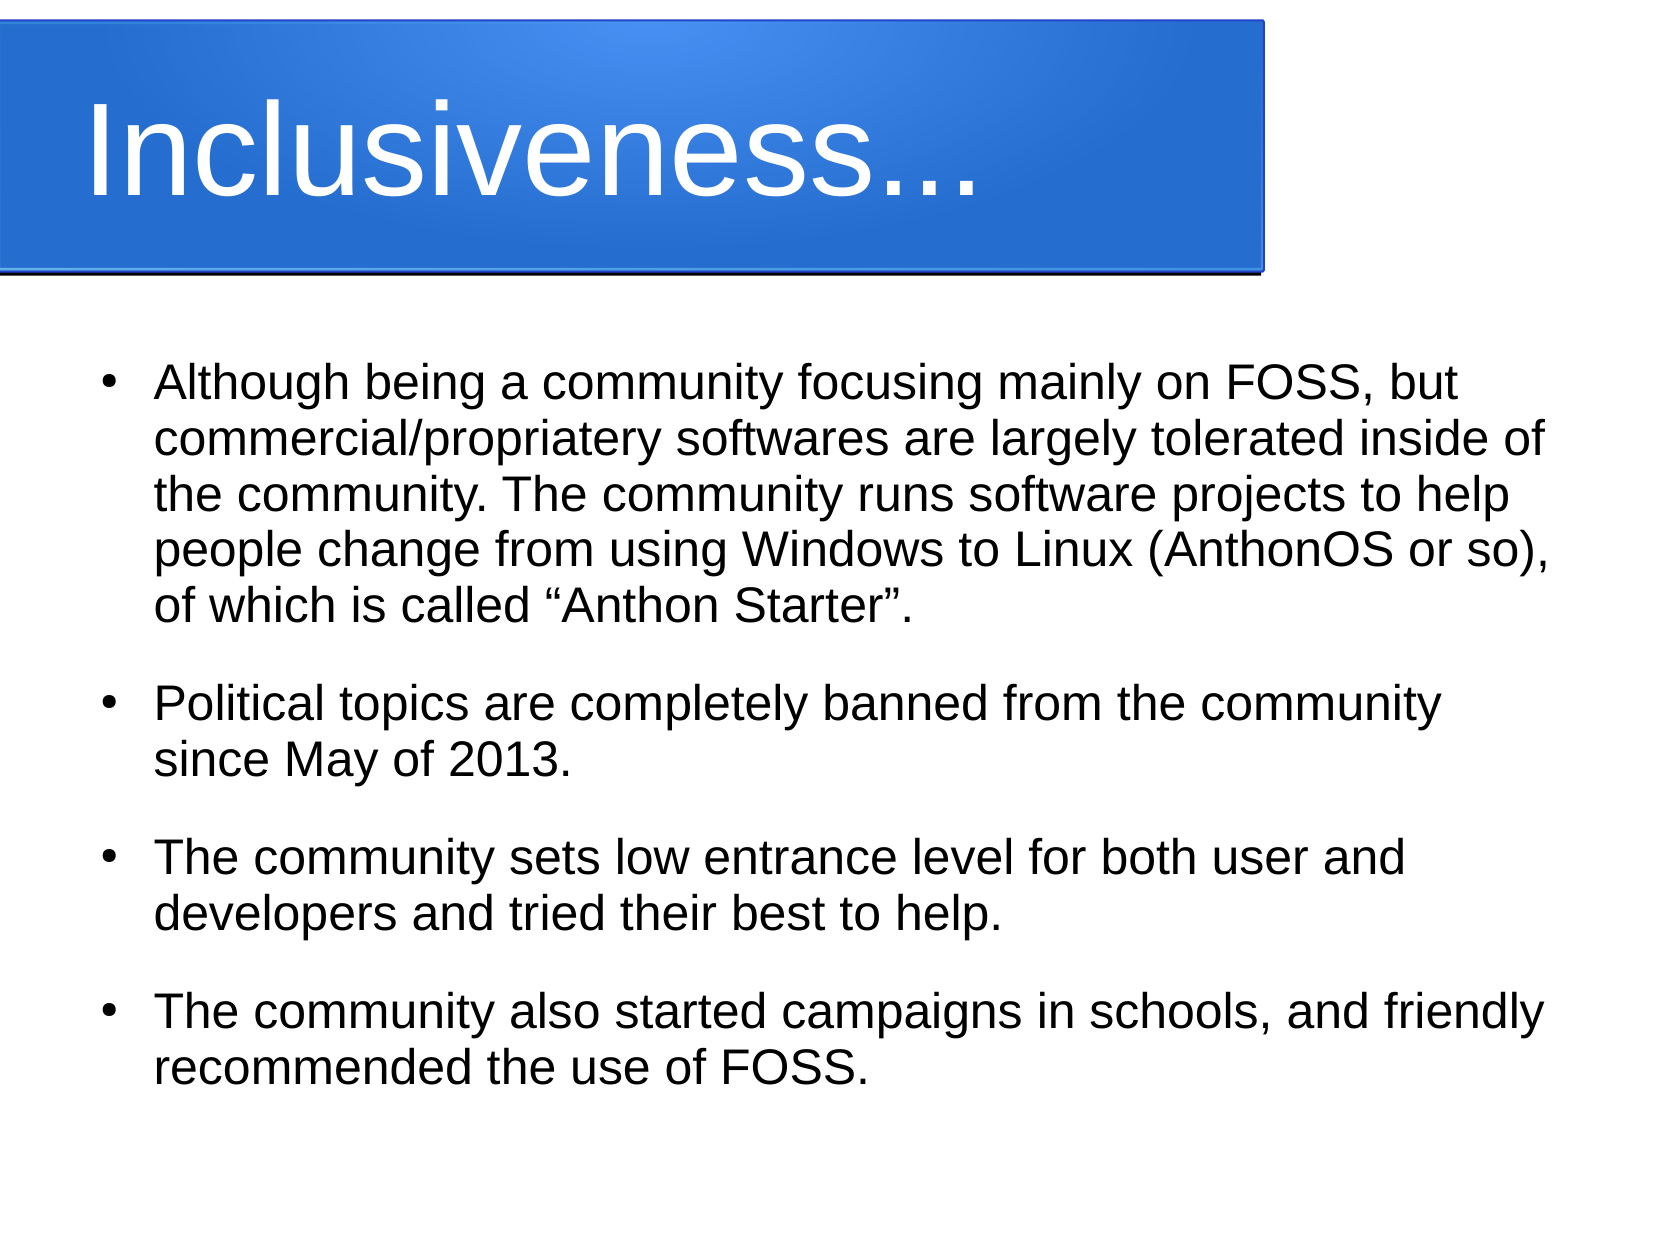

# Inclusiveness...
Although being a community focusing mainly on FOSS, but commercial/propriatery softwares are largely tolerated inside of the community. The community runs software projects to help people change from using Windows to Linux (AnthonOS or so), of which is called “Anthon Starter”.
Political topics are completely banned from the community since May of 2013.
The community sets low entrance level for both user and developers and tried their best to help.
The community also started campaigns in schools, and friendly recommended the use of FOSS.